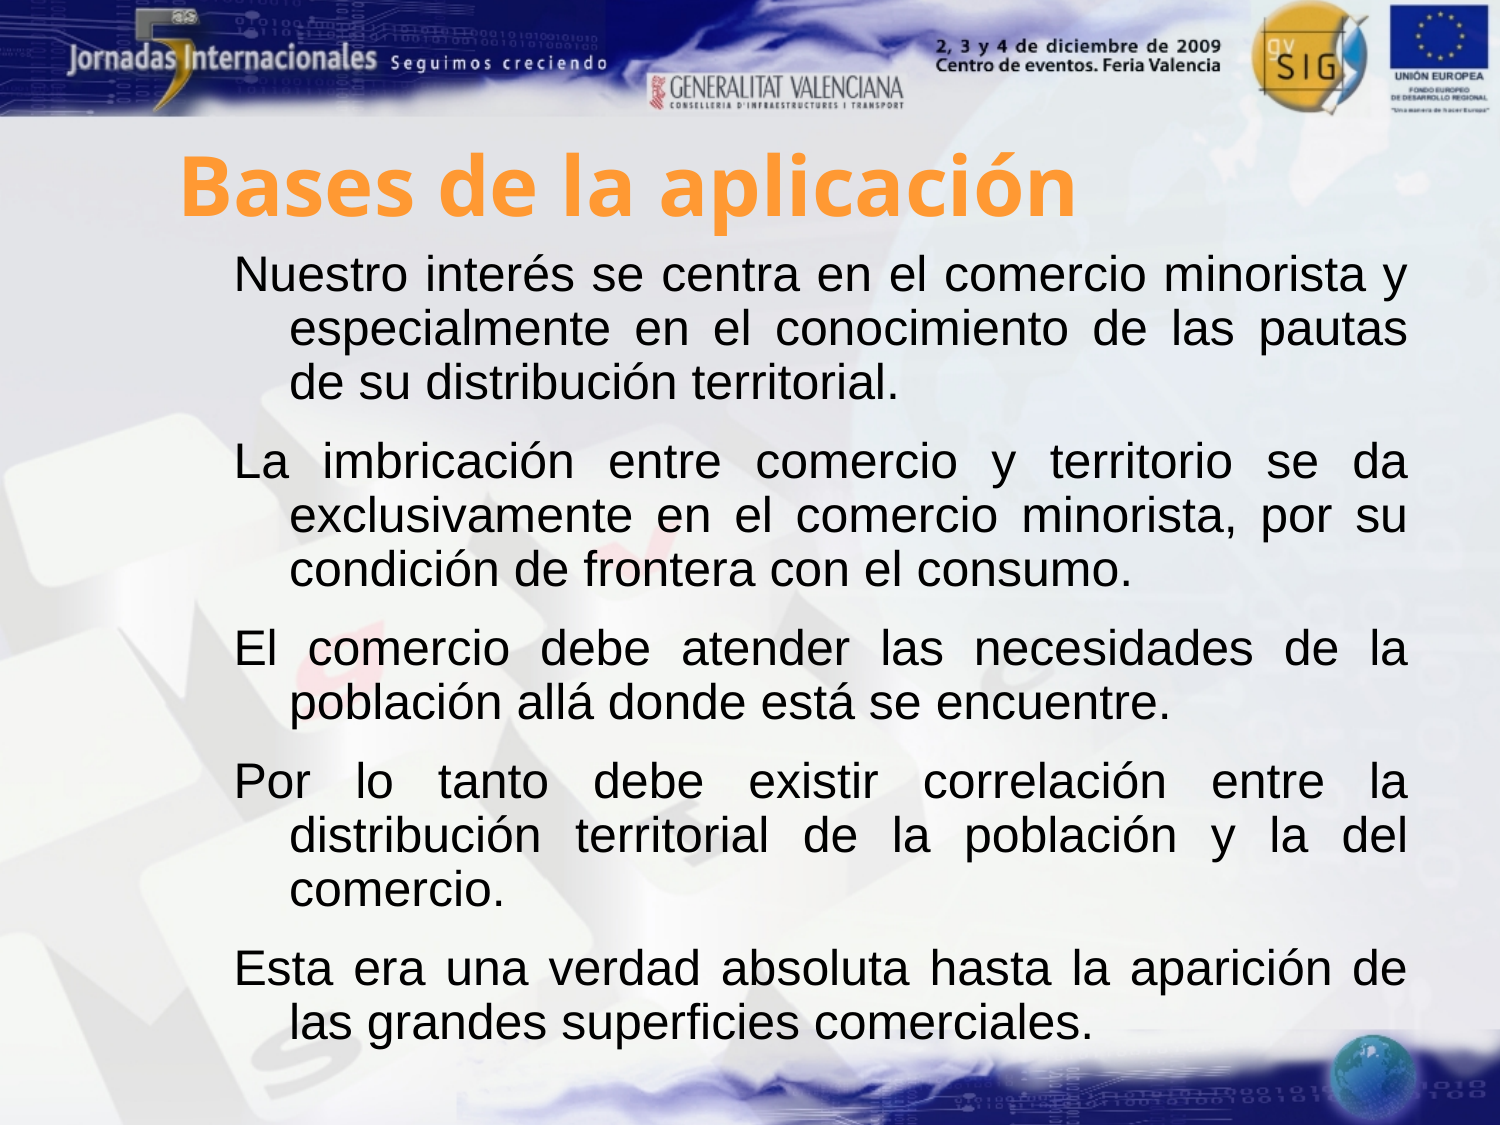

Bases de la aplicación
Nuestro interés se centra en el comercio minorista y especialmente en el conocimiento de las pautas de su distribución territorial.
La imbricación entre comercio y territorio se da exclusivamente en el comercio minorista, por su condición de frontera con el consumo.
El comercio debe atender las necesidades de la población allá donde está se encuentre.
Por lo tanto debe existir correlación entre la distribución territorial de la población y la del comercio.
Esta era una verdad absoluta hasta la aparición de las grandes superficies comerciales.